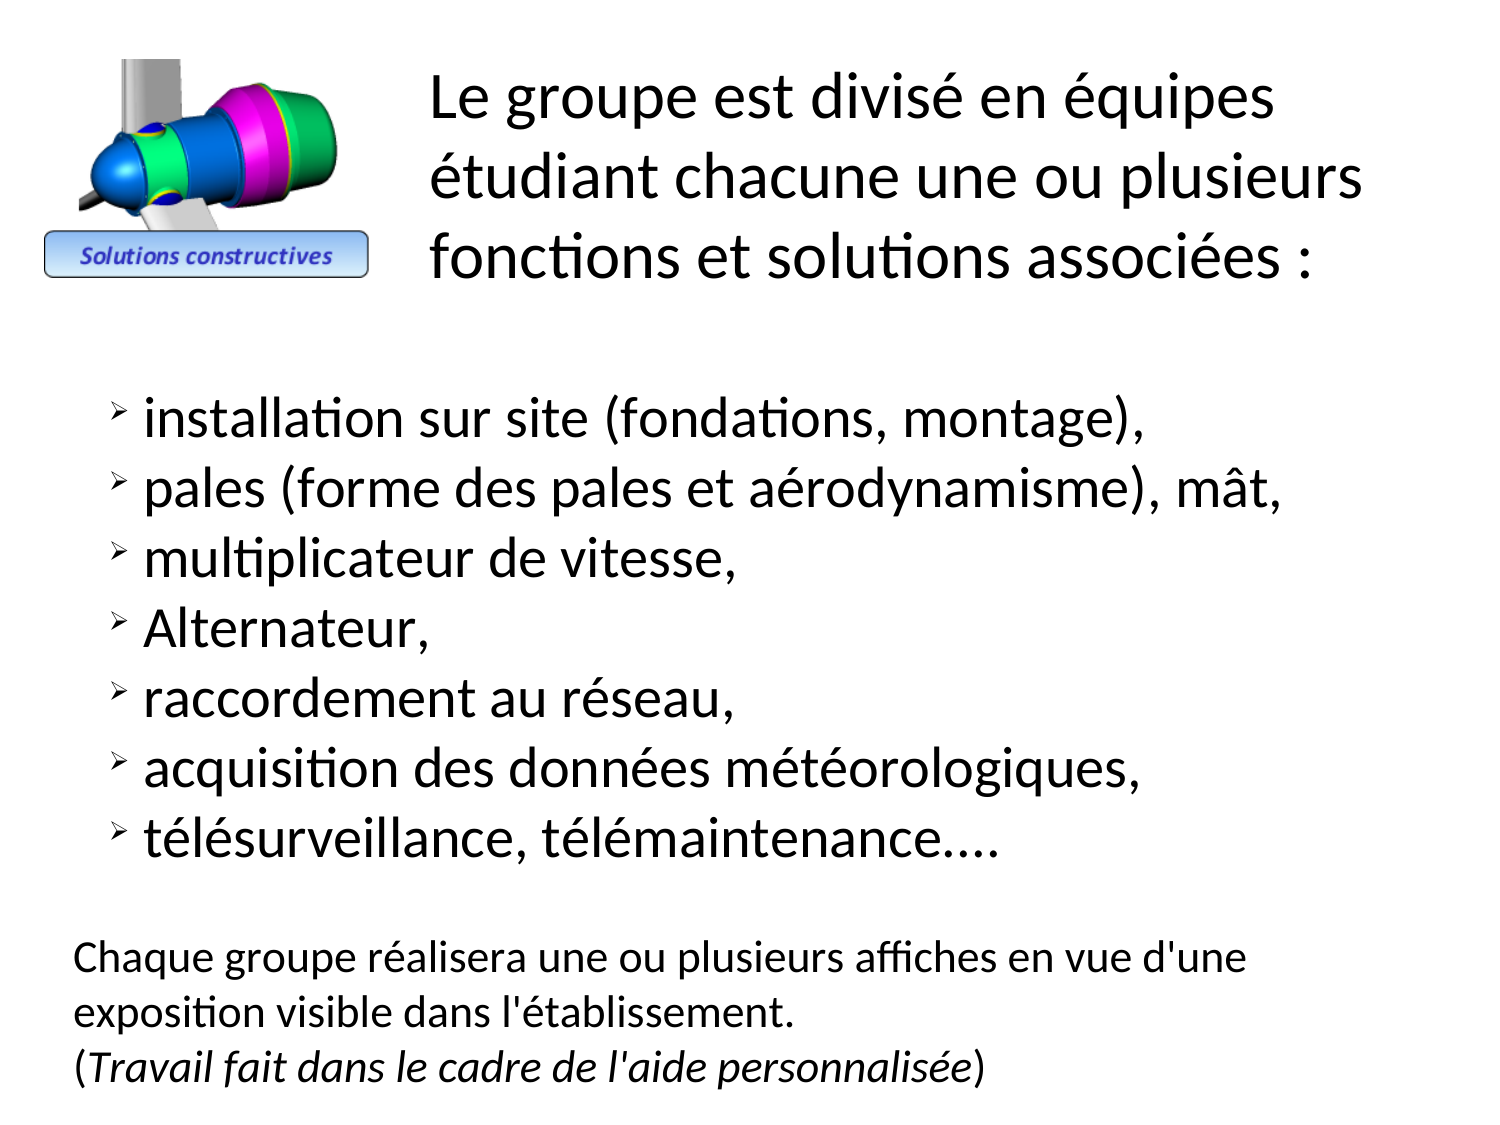

Le groupe est divisé en équipes étudiant chacune une ou plusieurs fonctions et solutions associées :
 installation sur site (fondations, montage),
 pales (forme des pales et aérodynamisme), mât,
 multiplicateur de vitesse,
 Alternateur,
 raccordement au réseau,
 acquisition des données météorologiques,
 télésurveillance, télémaintenance....
Chaque groupe réalisera une ou plusieurs affiches en vue d'une exposition visible dans l'établissement.
(Travail fait dans le cadre de l'aide personnalisée)